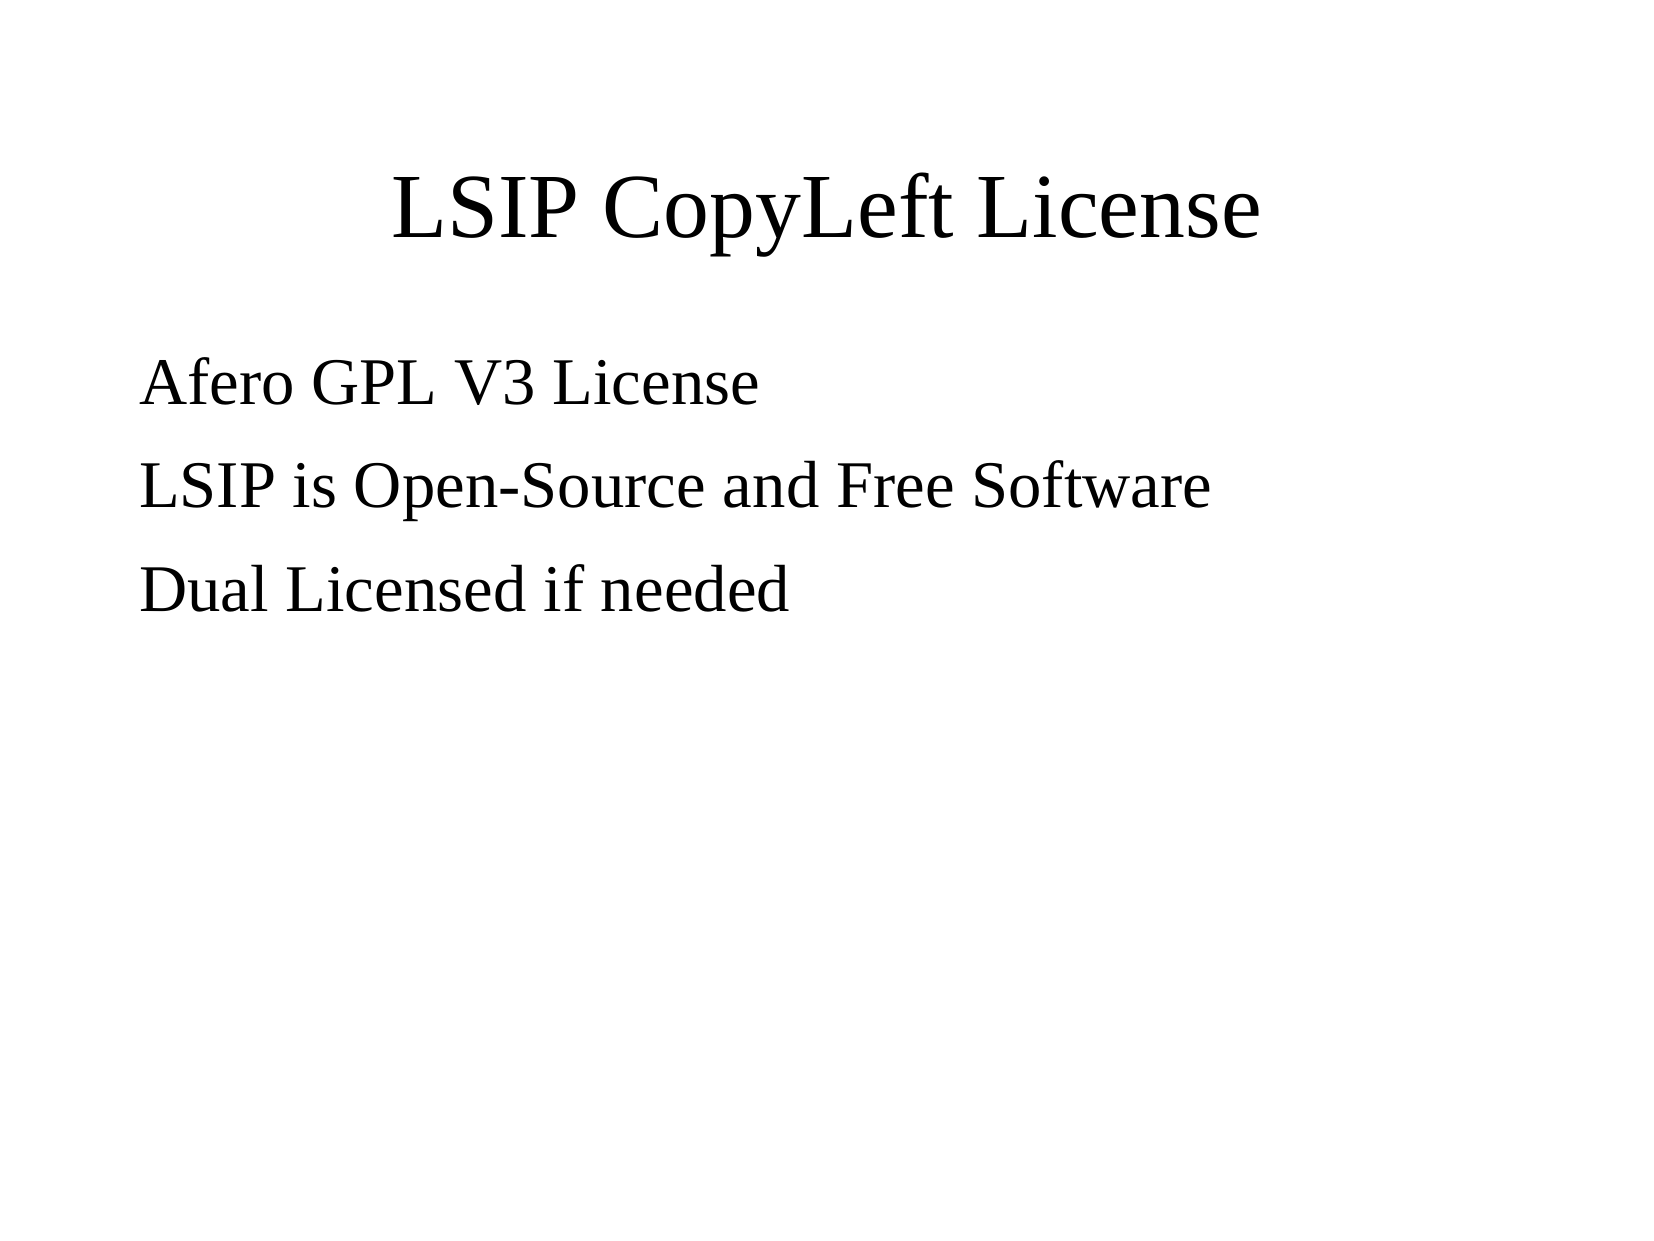

# LSIP CopyLeft License
Afero GPL V3 License
LSIP is Open-Source and Free Software
Dual Licensed if needed